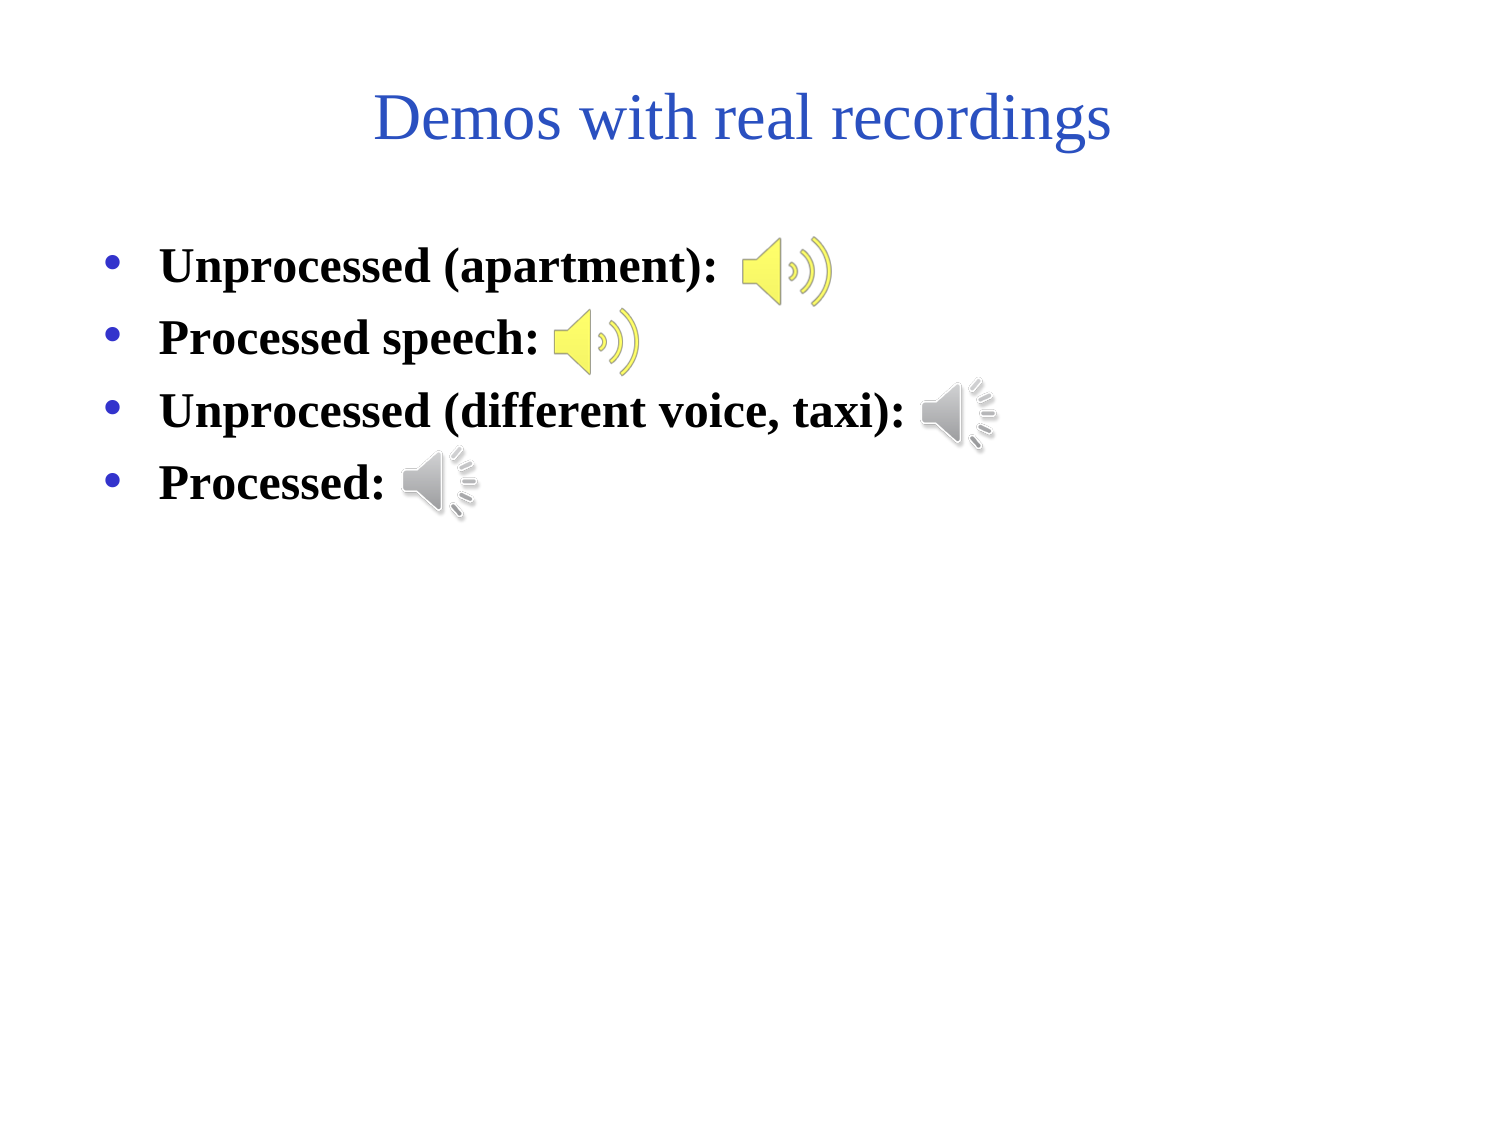

# Demos with real recordings
Unprocessed (apartment):
Processed speech:
Unprocessed (different voice, taxi):
Processed: